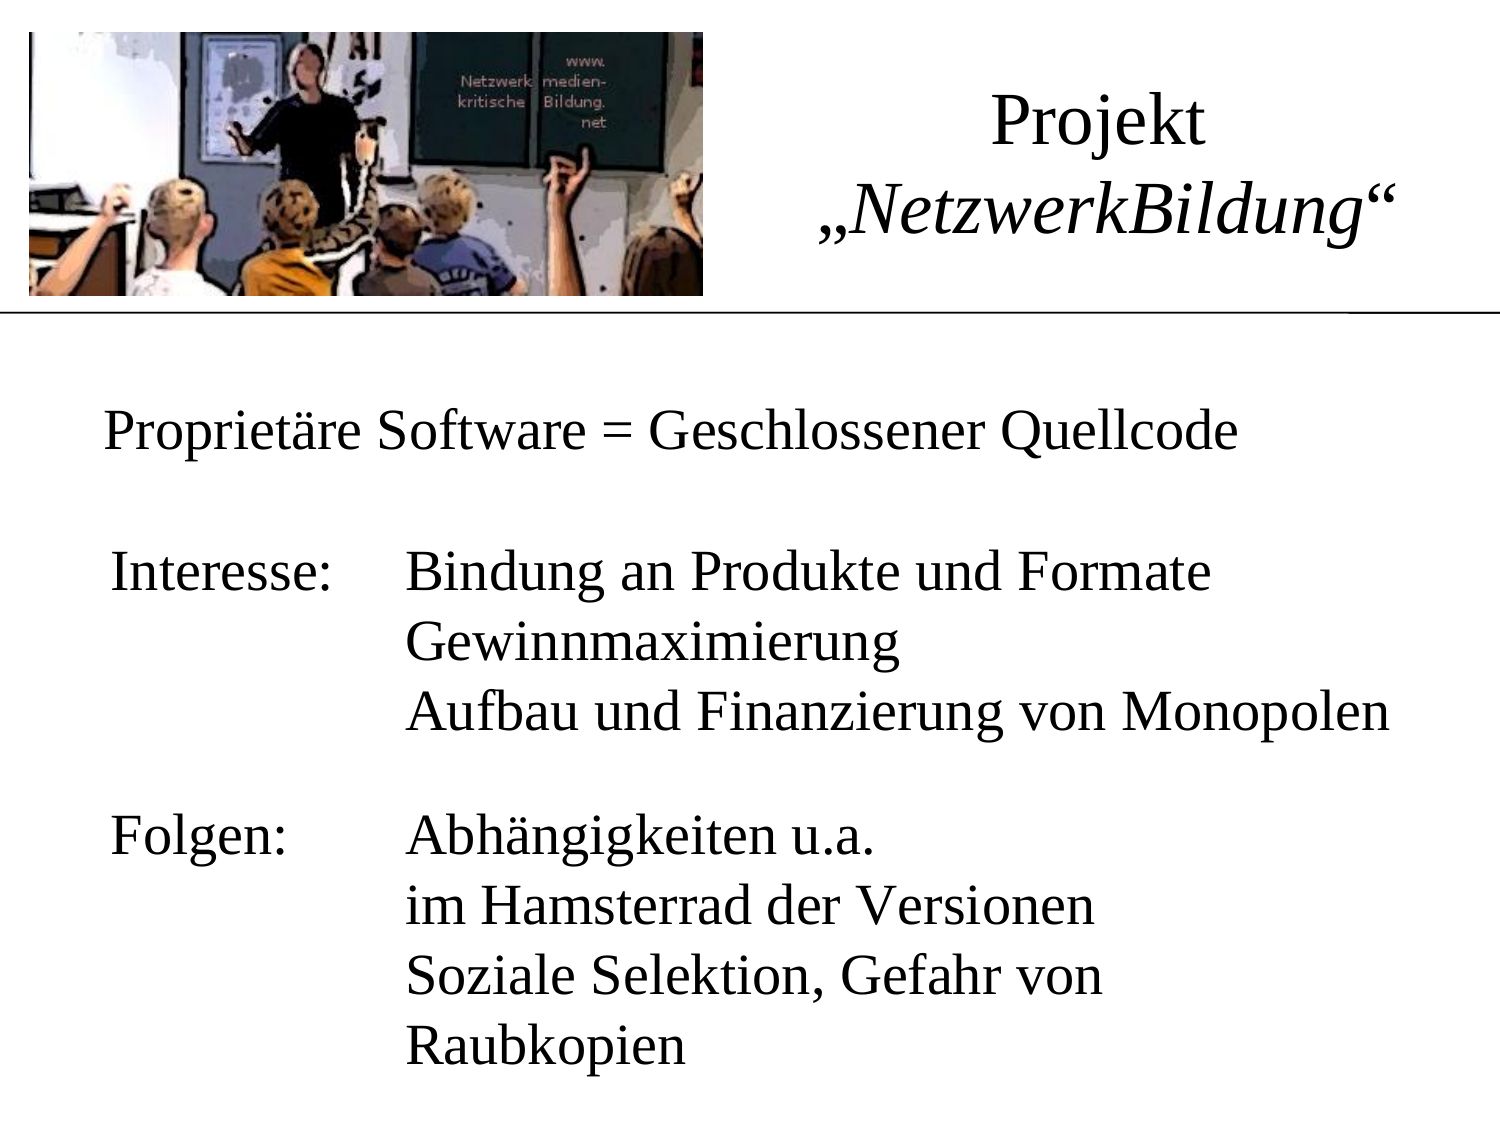

Projekt
„NetzwerkBildung“
Proprietäre Software = Geschlossener Quellcode
Interesse: 	Bindung an Produkte und Formate
				Gewinnmaximierung
				Aufbau und Finanzierung von Monopolen
Folgen: 		Abhängigkeiten u.a.
				im Hamsterrad der Versionen
				Soziale Selektion, Gefahr von 								Raubkopien